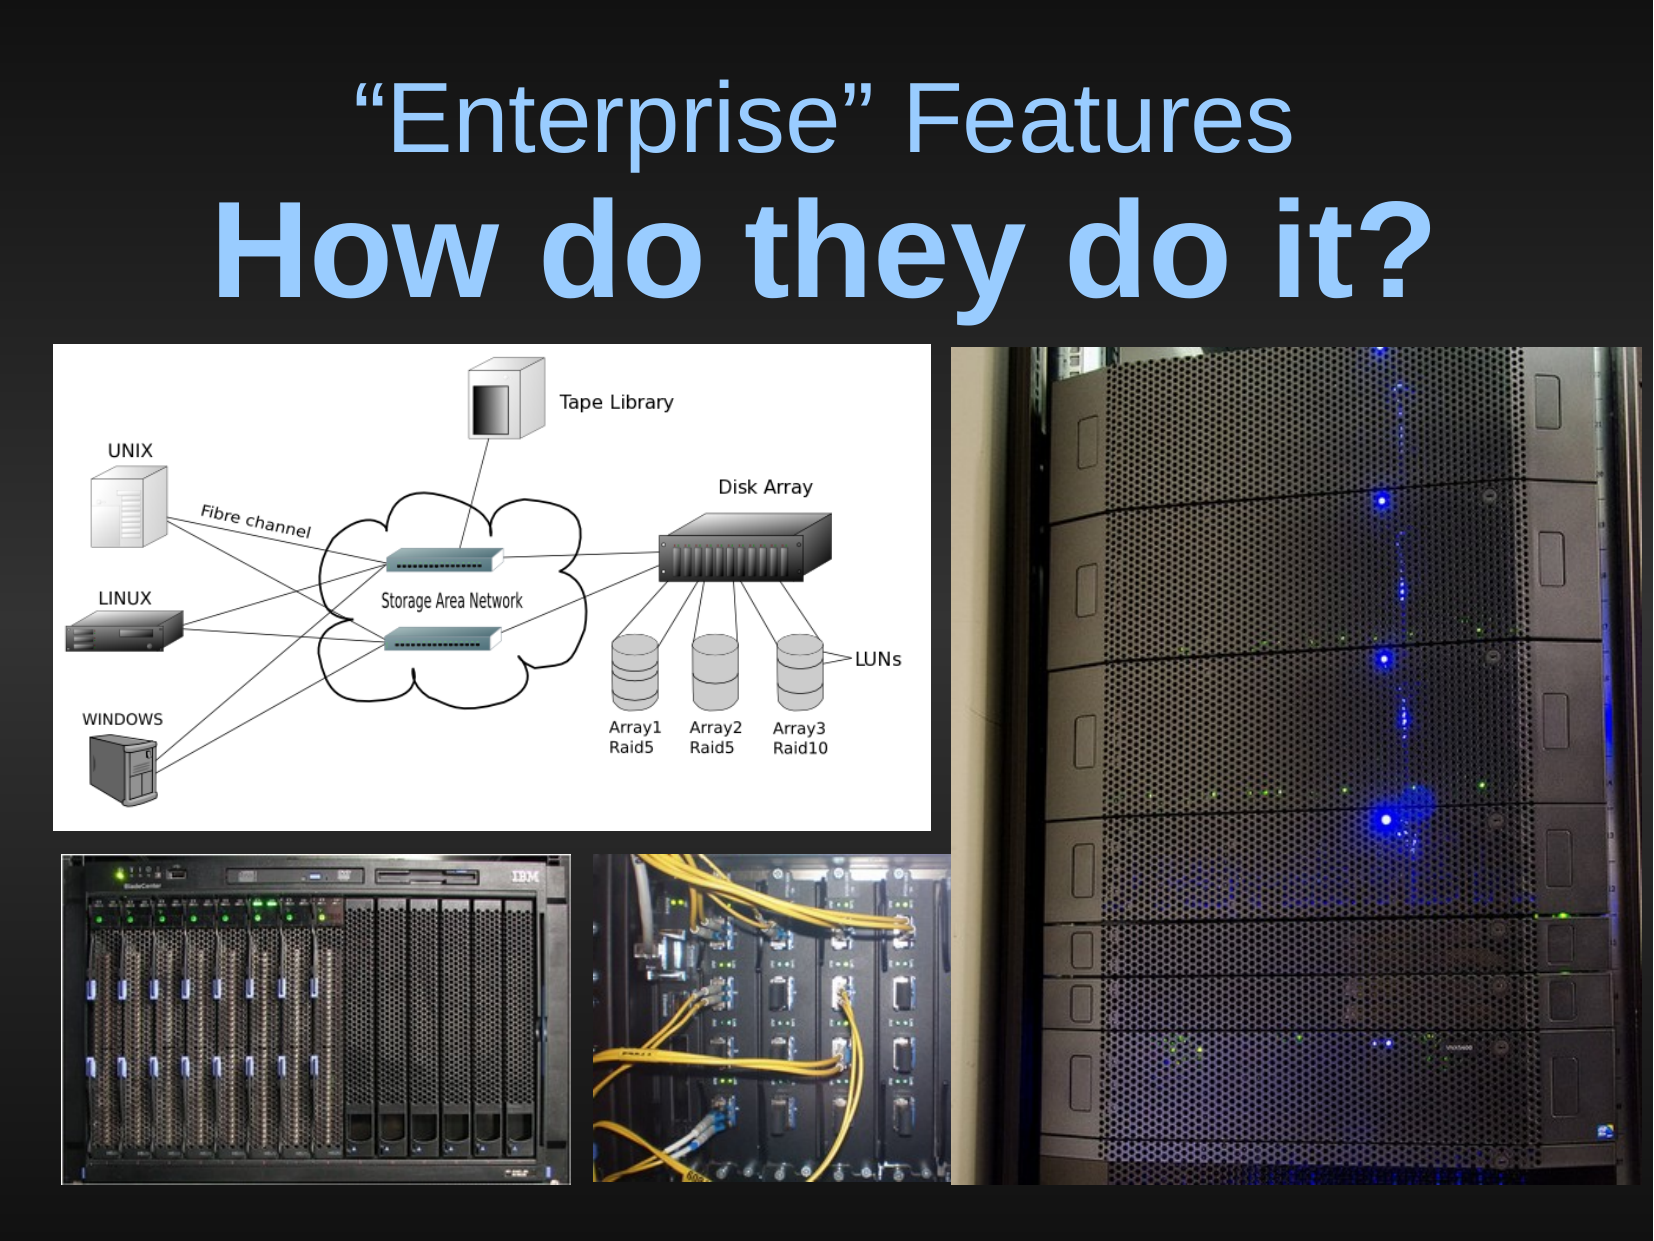

# “Enterprise” Features How do they do it?